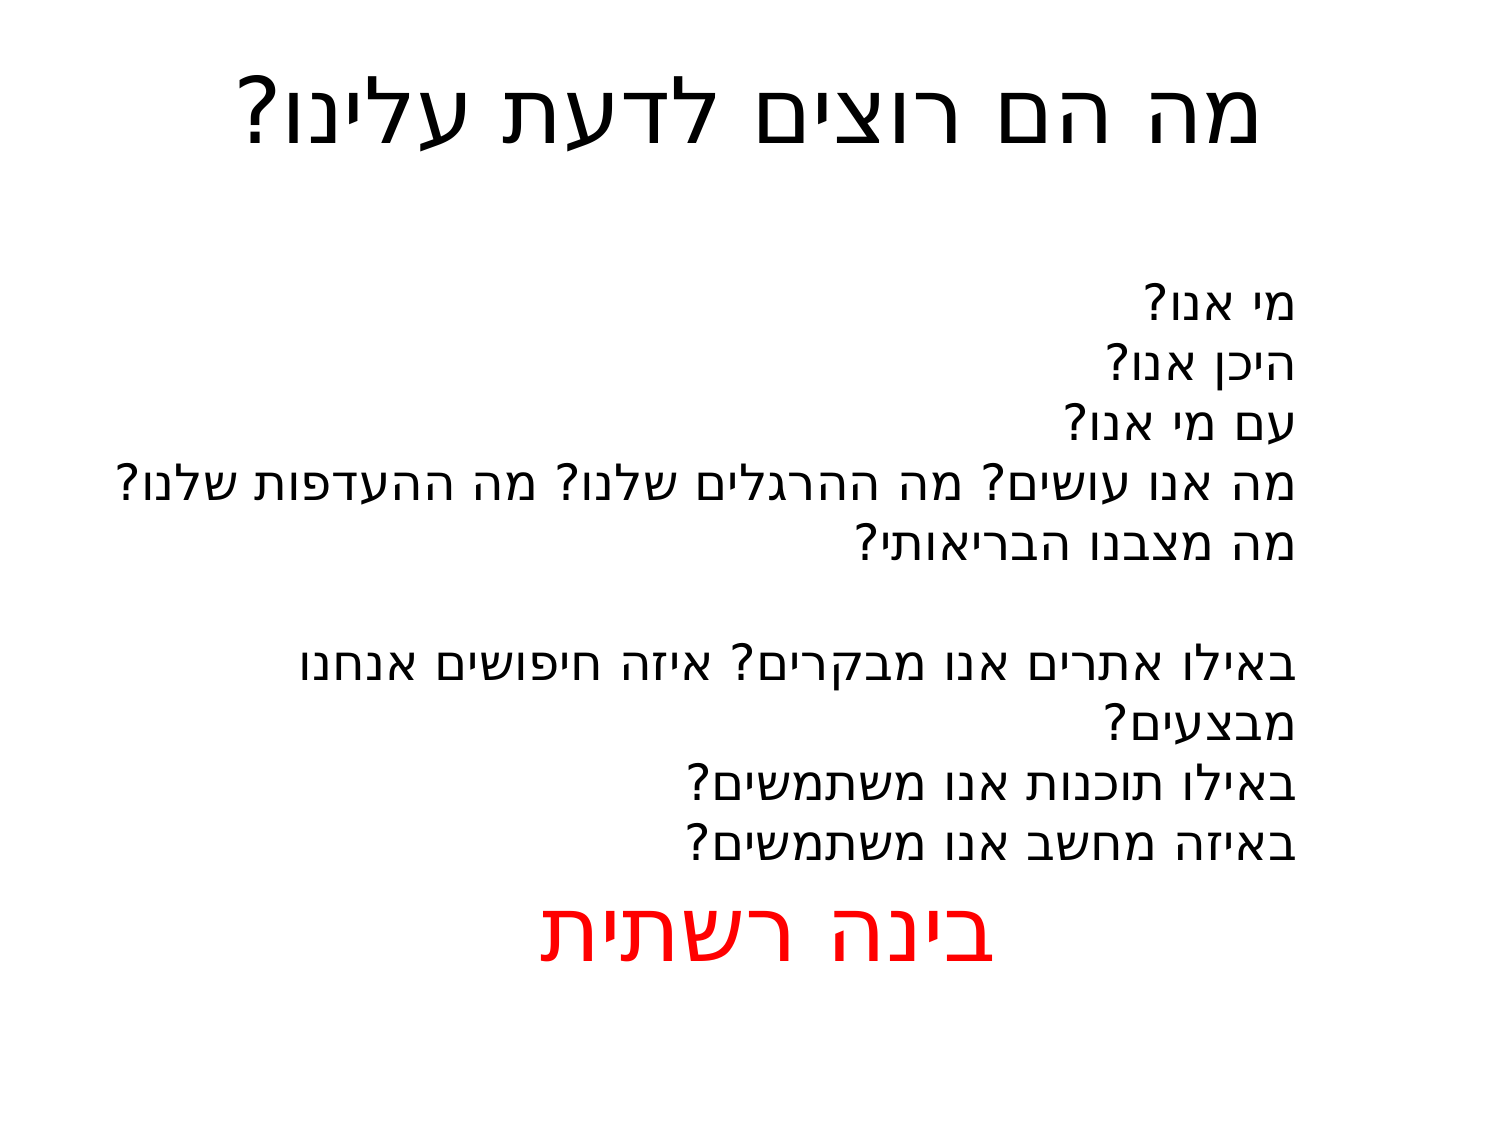

מה הם רוצים לדעת עלינו?
מי אנו?
היכן אנו?
עם מי אנו?
מה אנו עושים? מה ההרגלים שלנו? מה ההעדפות שלנו? מה מצבנו הבריאותי?
באילו אתרים אנו מבקרים? איזה חיפושים אנחנו מבצעים?
באילו תוכנות אנו משתמשים?
באיזה מחשב אנו משתמשים?
בינה רשתית